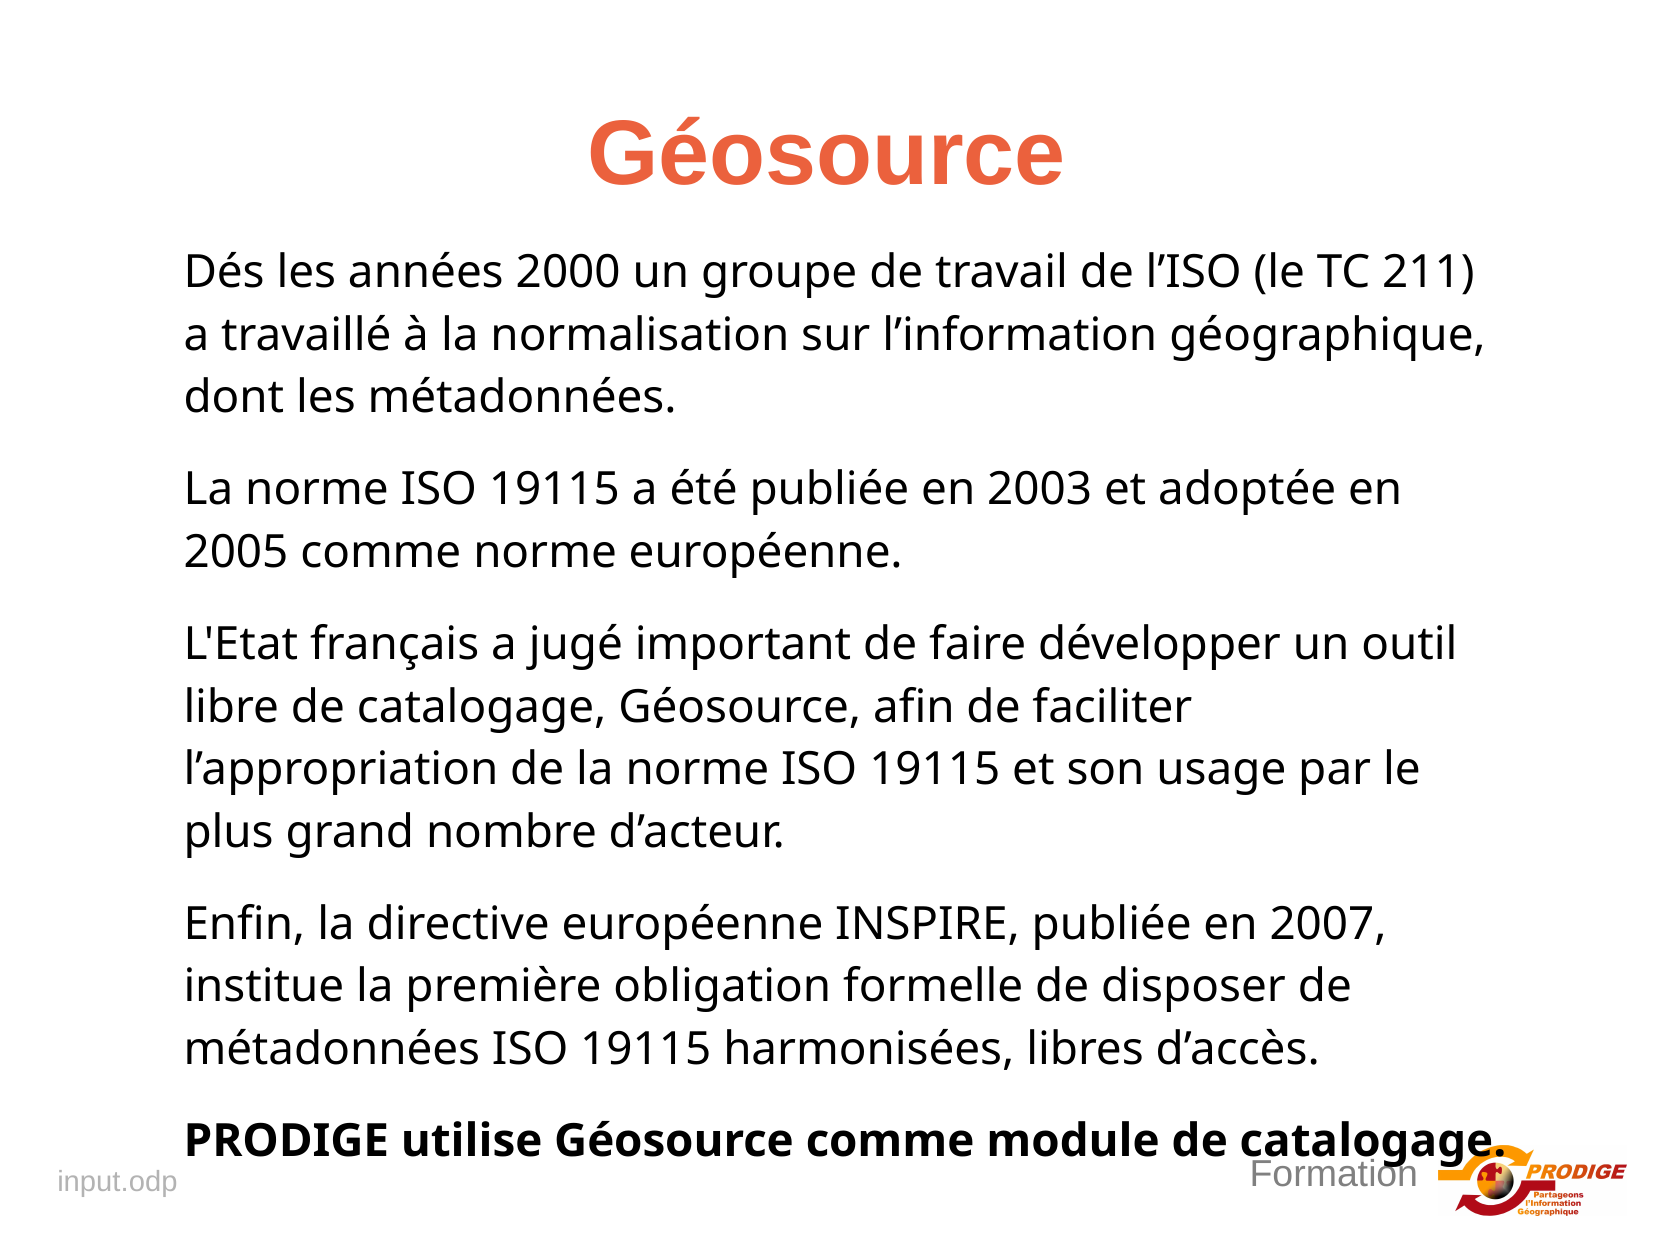

# Géosource
Dés les années 2000 un groupe de travail de l’ISO (le TC 211) a travaillé à la normalisation sur l’information géographique, dont les métadonnées.
La norme ISO 19115 a été publiée en 2003 et adoptée en 2005 comme norme européenne.
L'Etat français a jugé important de faire développer un outil libre de catalogage, Géosource, afin de faciliter l’appropriation de la norme ISO 19115 et son usage par le plus grand nombre d’acteur.
Enfin, la directive européenne INSPIRE, publiée en 2007, institue la première obligation formelle de disposer de métadonnées ISO 19115 harmonisées, libres d’accès.
PRODIGE utilise Géosource comme module de catalogage.